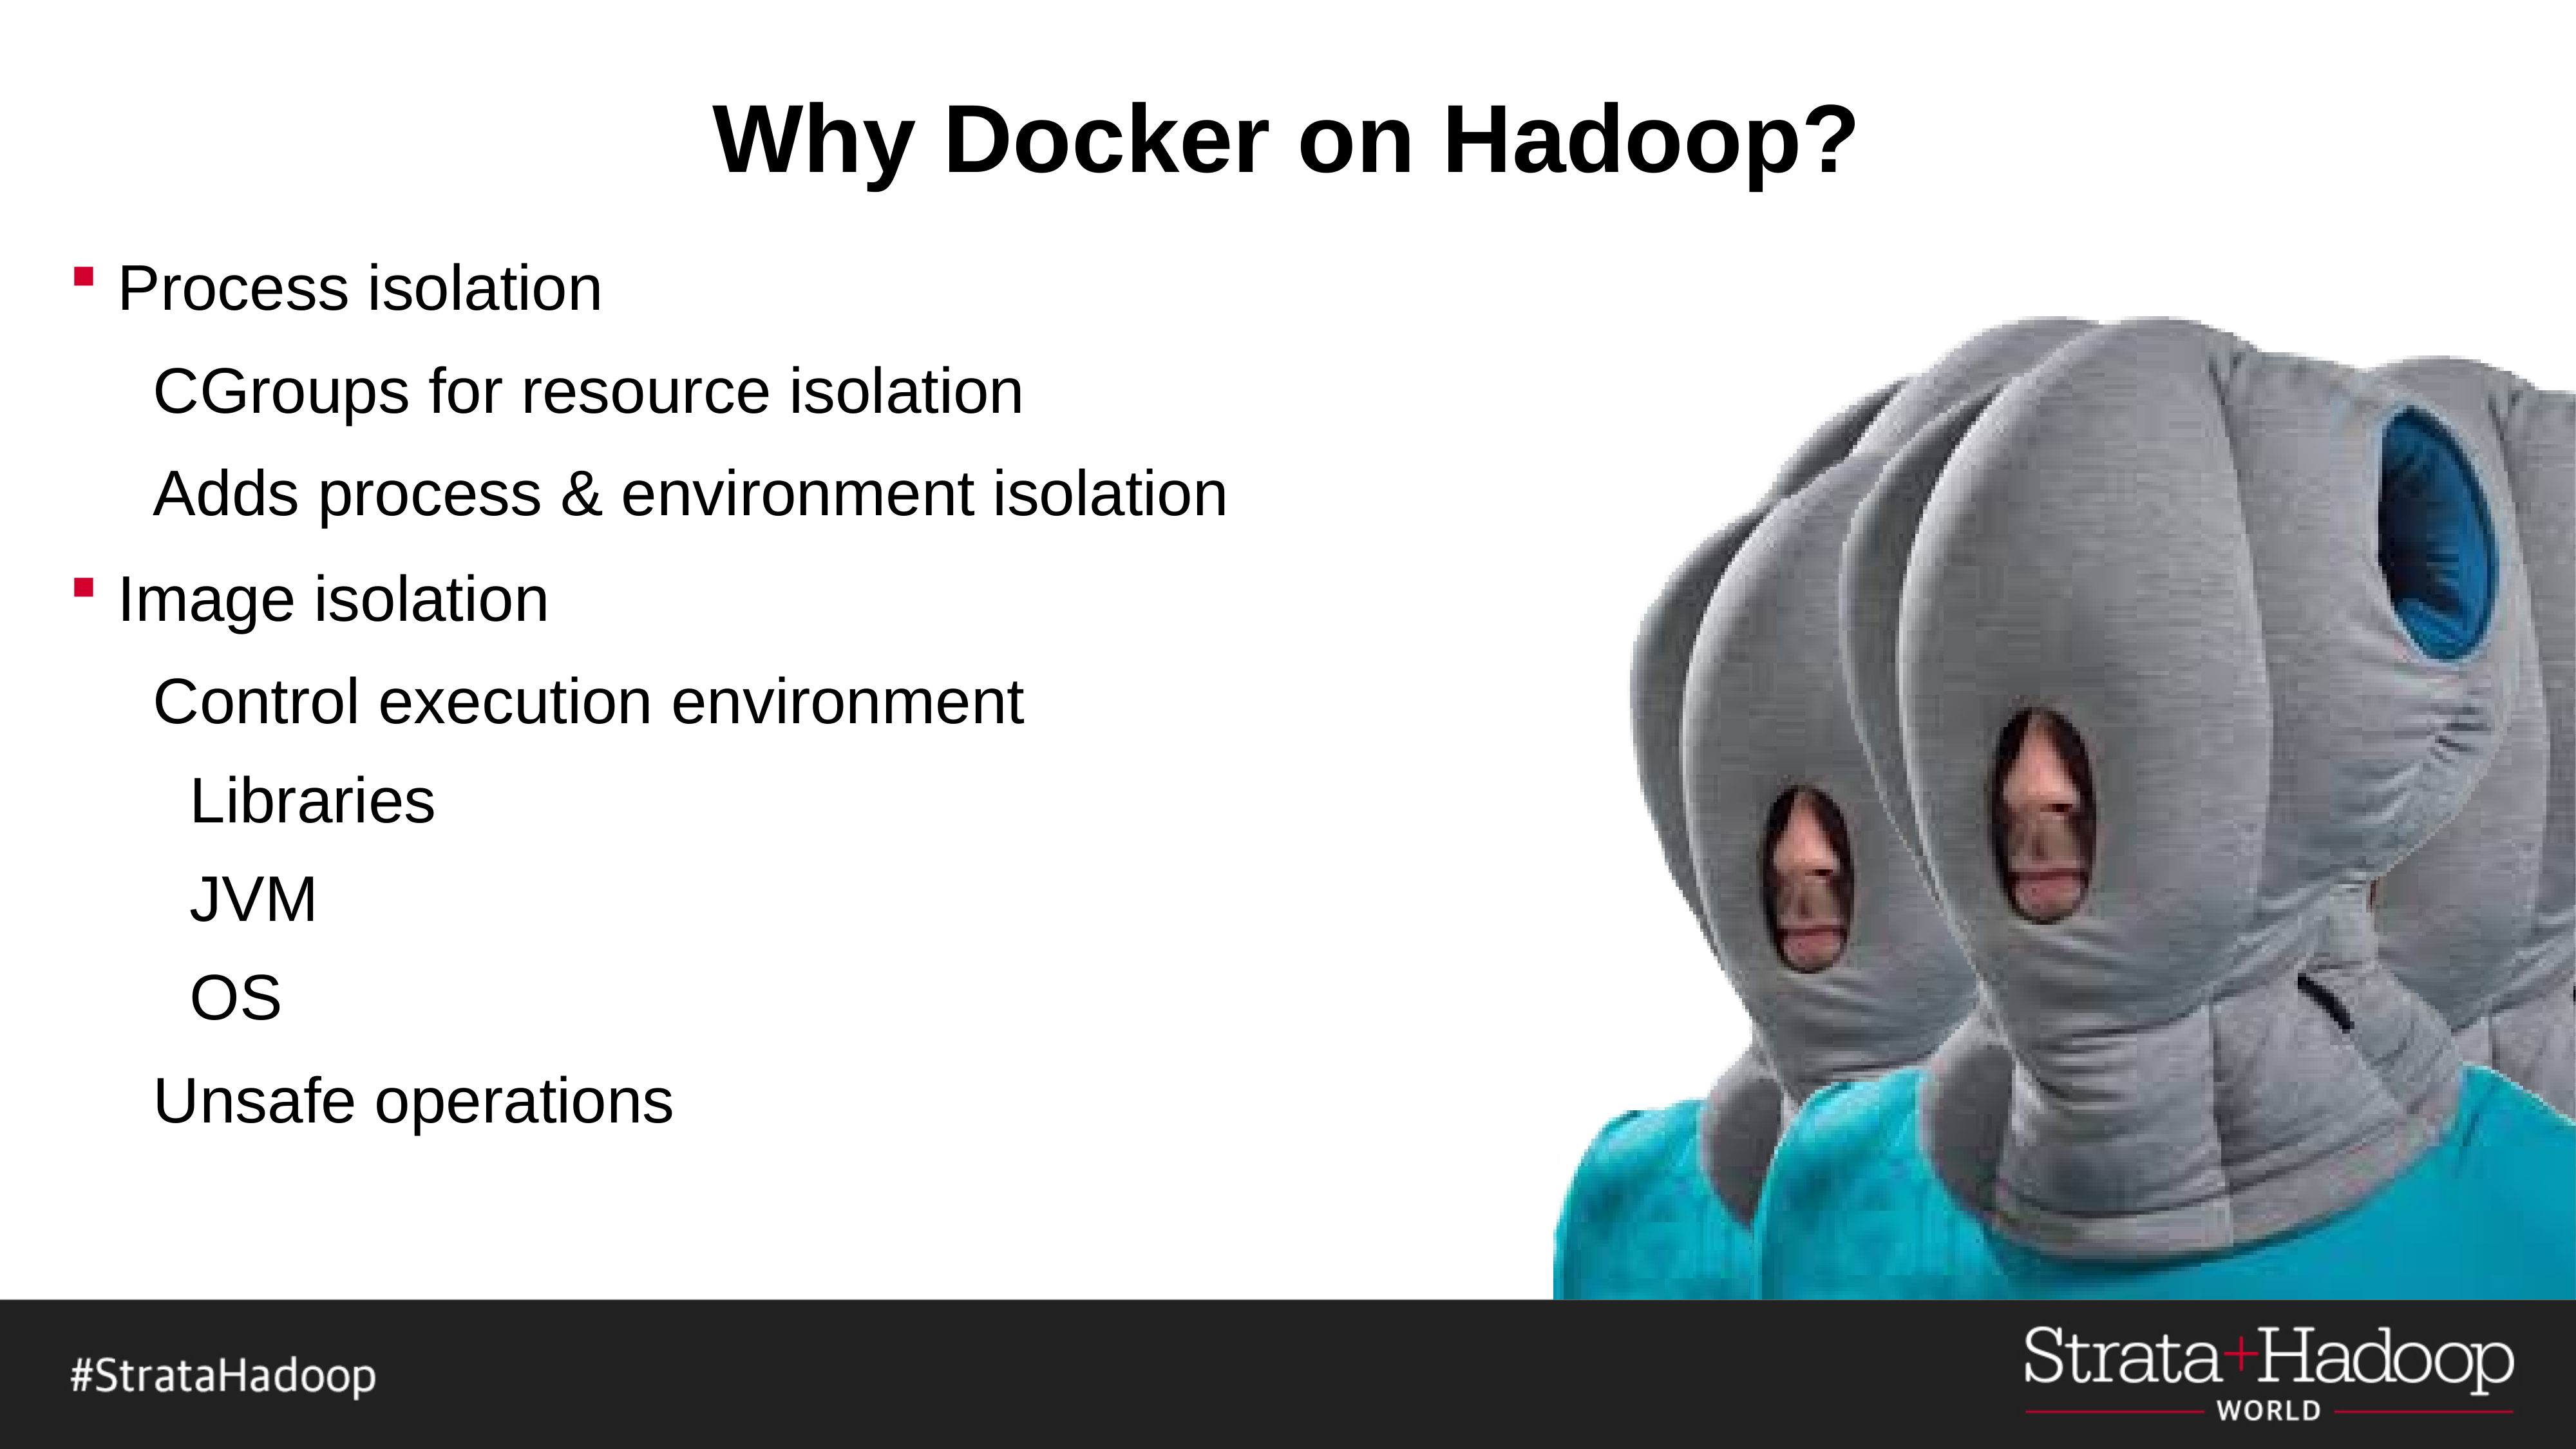

# Why Docker on Hadoop?
Process isolation
CGroups for resource isolation
Adds process & environment isolation
Image isolation
Control execution environment
Libraries
JVM
OS
Unsafe operations